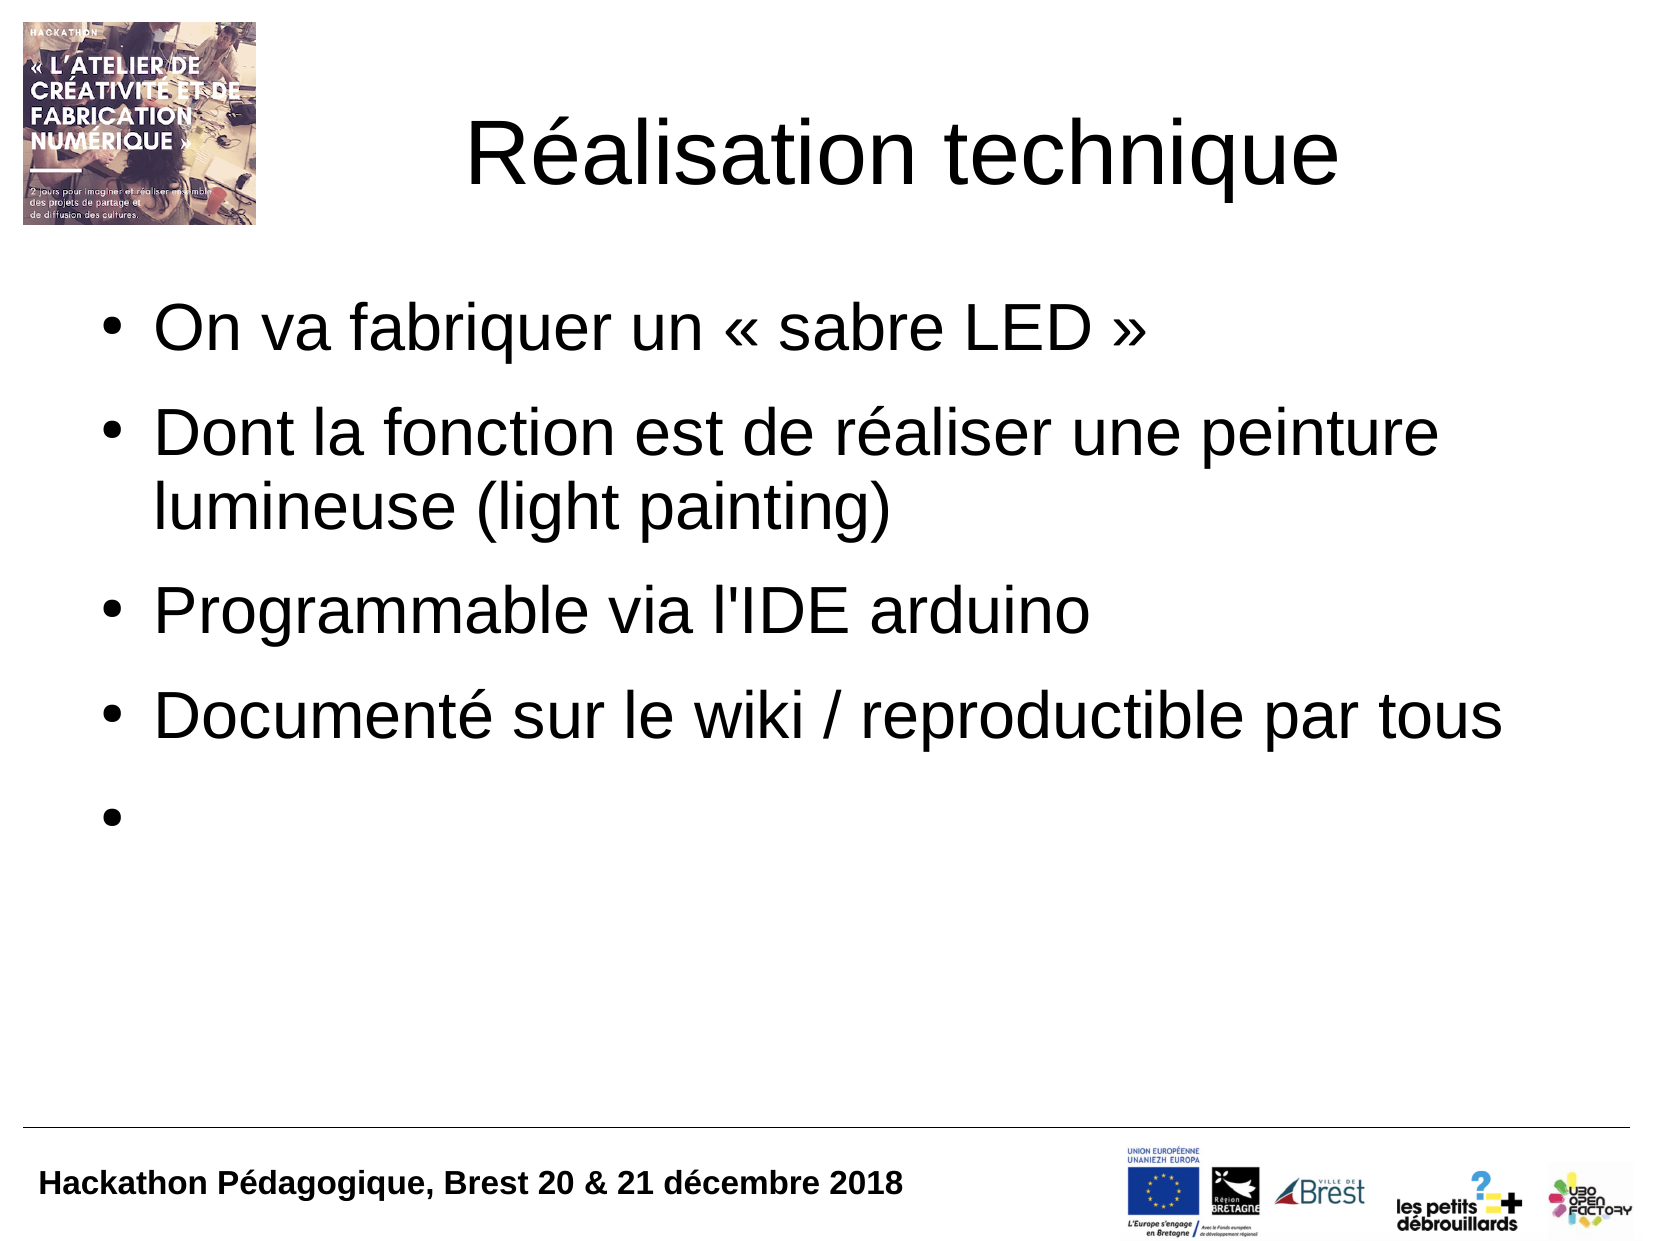

# Réalisation technique
On va fabriquer un « sabre LED »
Dont la fonction est de réaliser une peinture lumineuse (light painting)
Programmable via l'IDE arduino
Documenté sur le wiki / reproductible par tous
Hackathon Pédagogique, Brest 20 & 21 décembre 2018